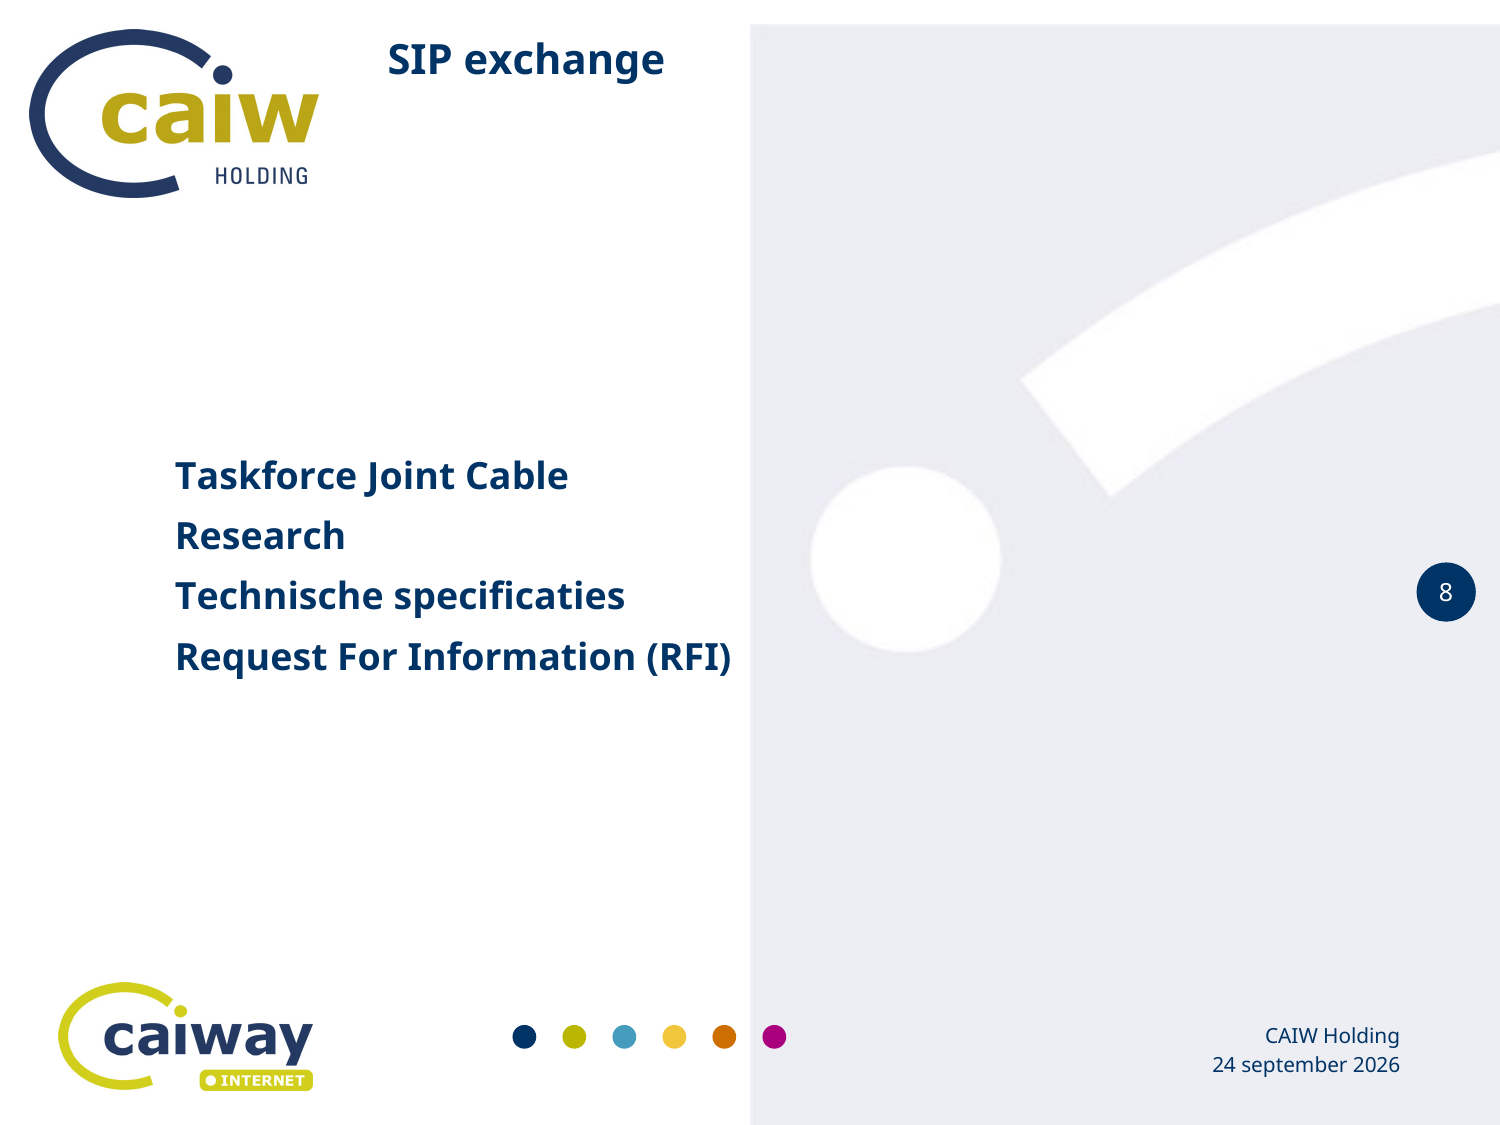

# SIP exchange
Taskforce Joint Cable
Research
Technische specificaties
Request For Information (RFI)
8
CAIW Holding